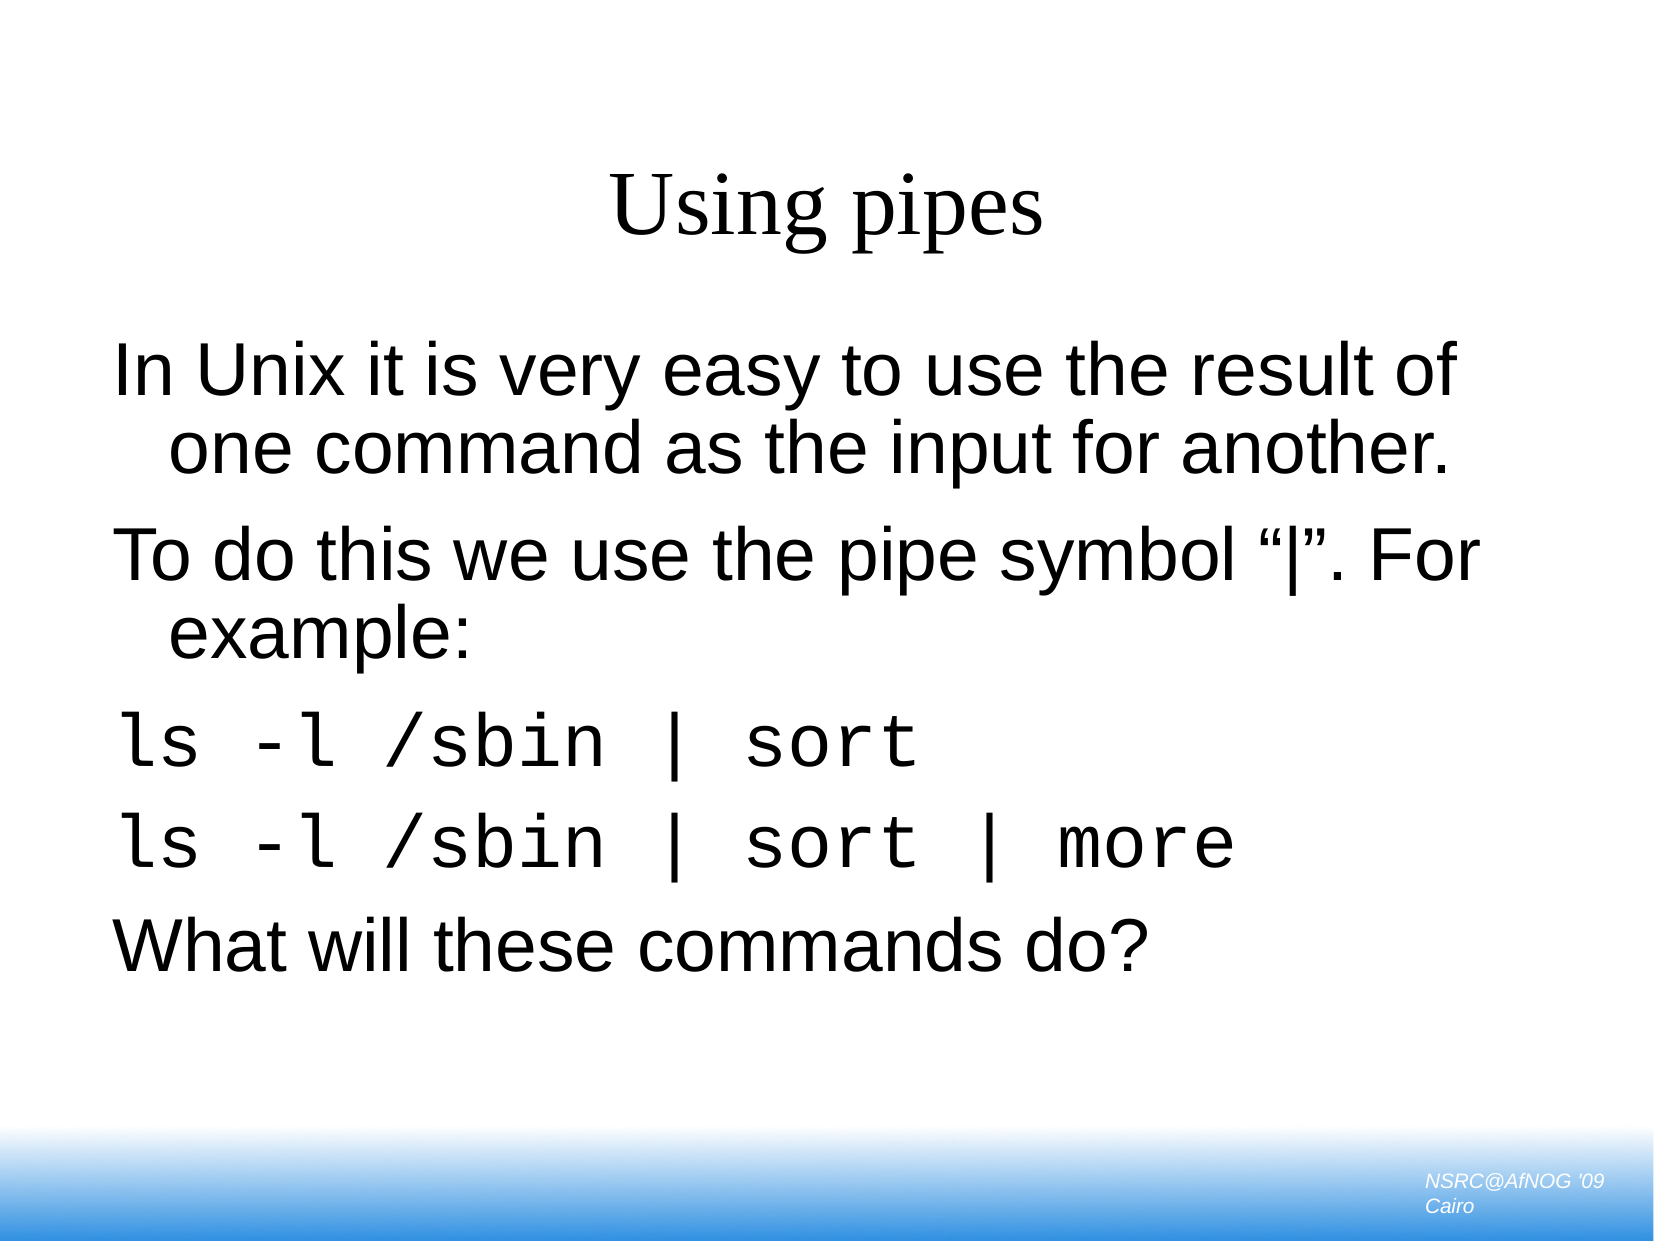

# Using pipes
In Unix it is very easy to use the result of one command as the input for another.
To do this we use the pipe symbol “|”. For example:
ls -l /sbin | sort
ls -l /sbin | sort | more
What will these commands do?
NSRC@AfNOG '09 Cairo